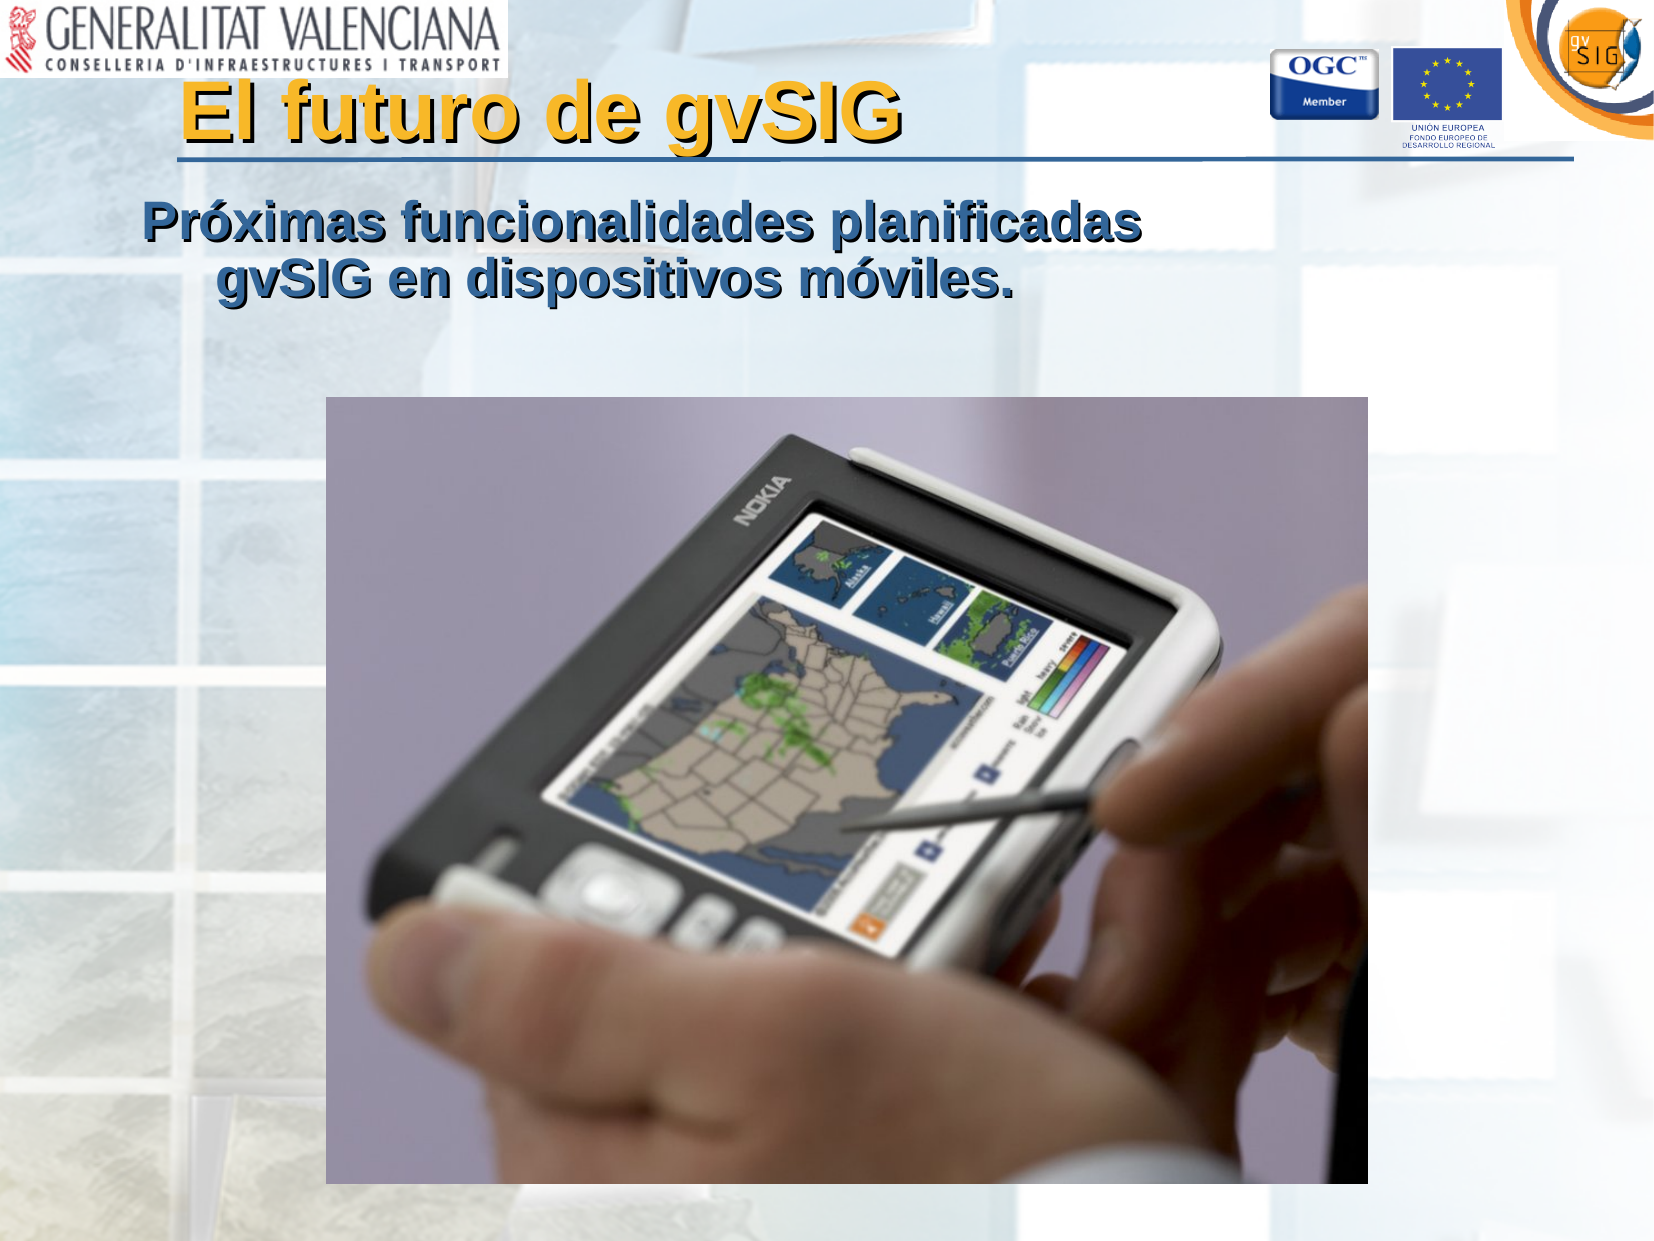

# El futuro de gvSIG
Próximas funcionalidades planificadas
	gvSIG en dispositivos móviles.